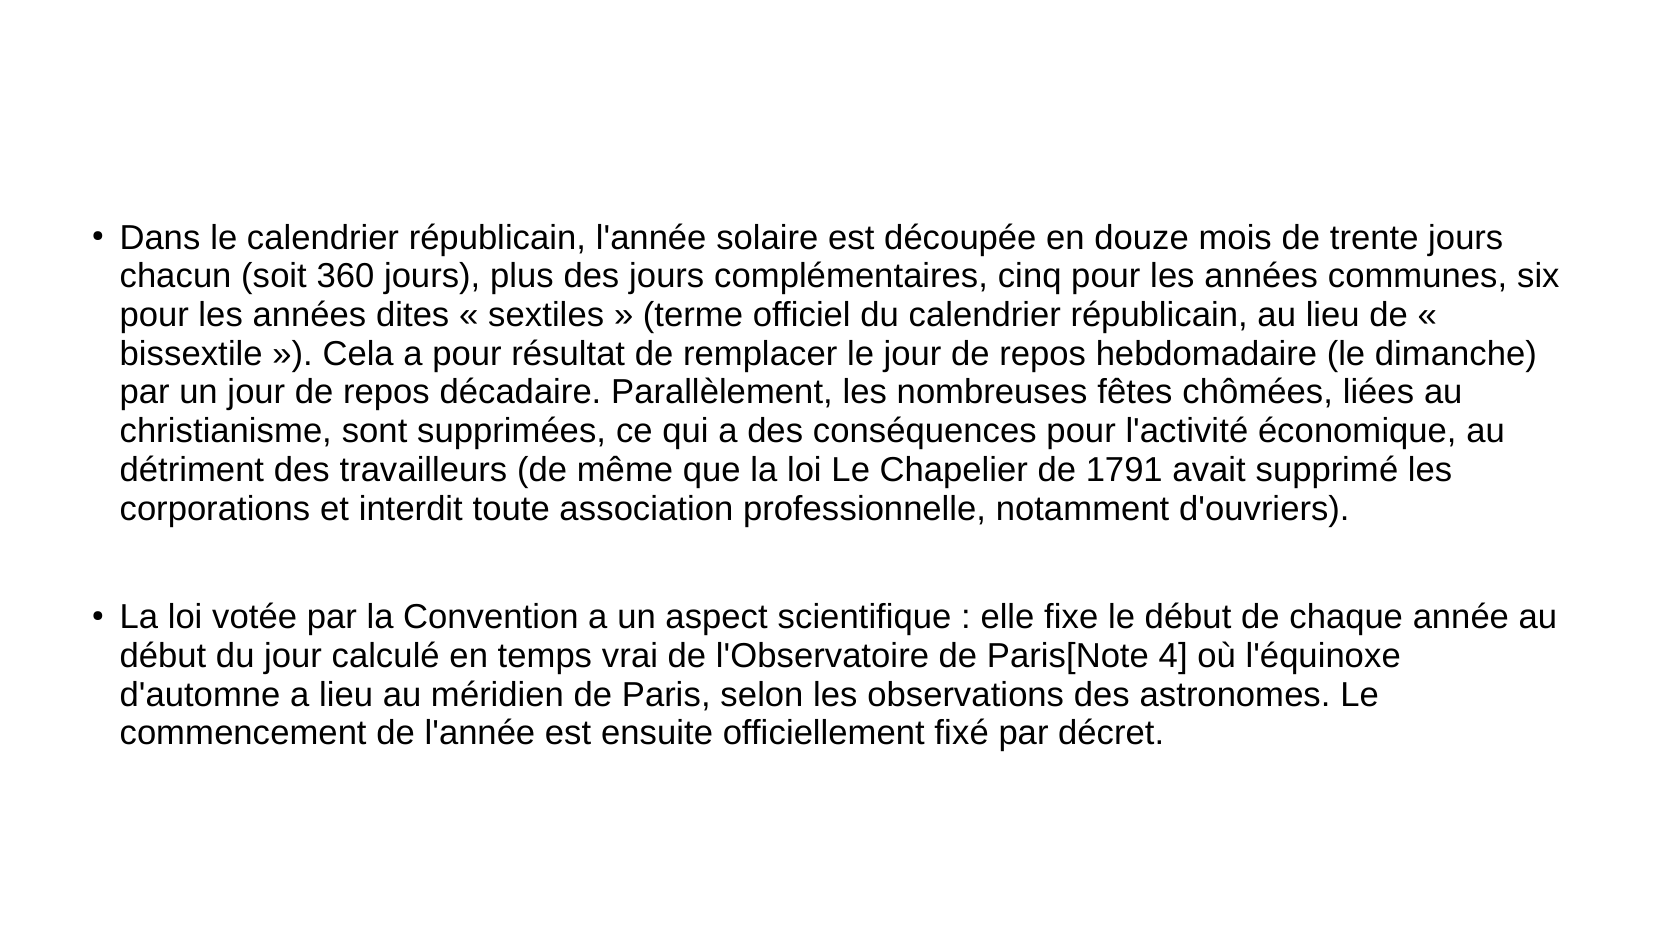

#
Dans le calendrier républicain, l'année solaire est découpée en douze mois de trente jours chacun (soit 360 jours), plus des jours complémentaires, cinq pour les années communes, six pour les années dites « sextiles » (terme officiel du calendrier républicain, au lieu de « bissextile »). Cela a pour résultat de remplacer le jour de repos hebdomadaire (le dimanche) par un jour de repos décadaire. Parallèlement, les nombreuses fêtes chômées, liées au christianisme, sont supprimées, ce qui a des conséquences pour l'activité économique, au détriment des travailleurs (de même que la loi Le Chapelier de 1791 avait supprimé les corporations et interdit toute association professionnelle, notamment d'ouvriers).
La loi votée par la Convention a un aspect scientifique : elle fixe le début de chaque année au début du jour calculé en temps vrai de l'Observatoire de Paris[Note 4] où l'équinoxe d'automne a lieu au méridien de Paris, selon les observations des astronomes. Le commencement de l'année est ensuite officiellement fixé par décret.